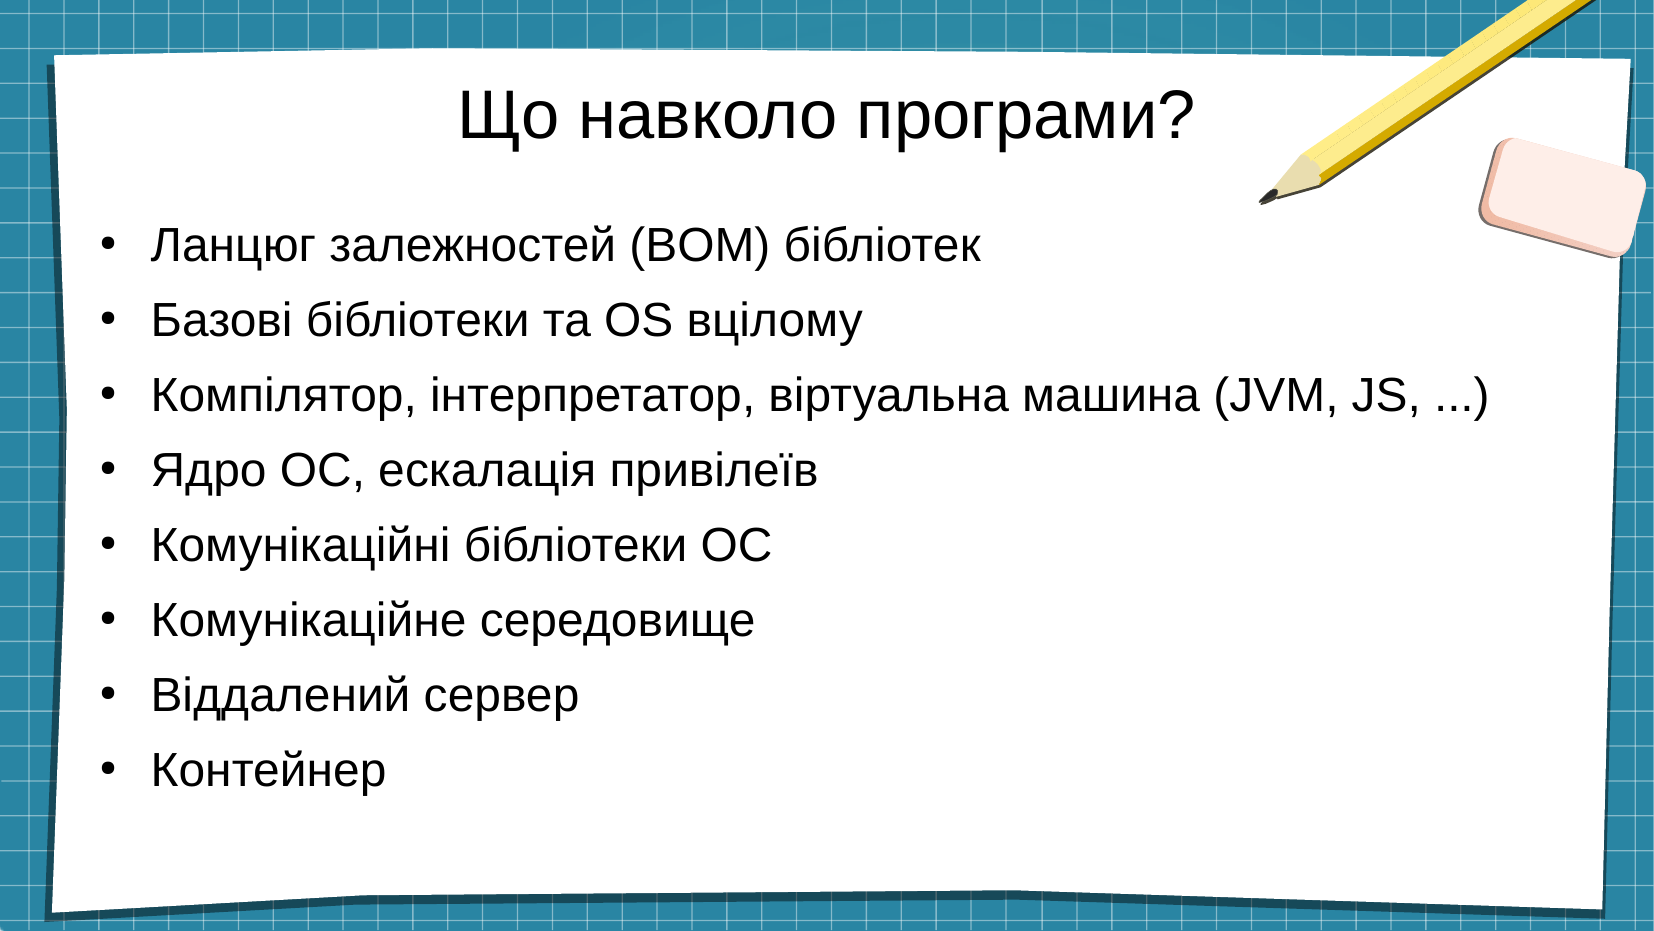

# Що навколо програми?
Ланцюг залежностей (BOM) бібліотек
Базові бібліотеки та ОS вцілому
Компілятор, інтерпретатор, віртуальна машина (JVM, JS, ...)
Ядро ОС, ескалація привілеїв
Комунікаційні бібліотеки ОС
Комунікаційне середовище
Віддалений сервер
Контейнер